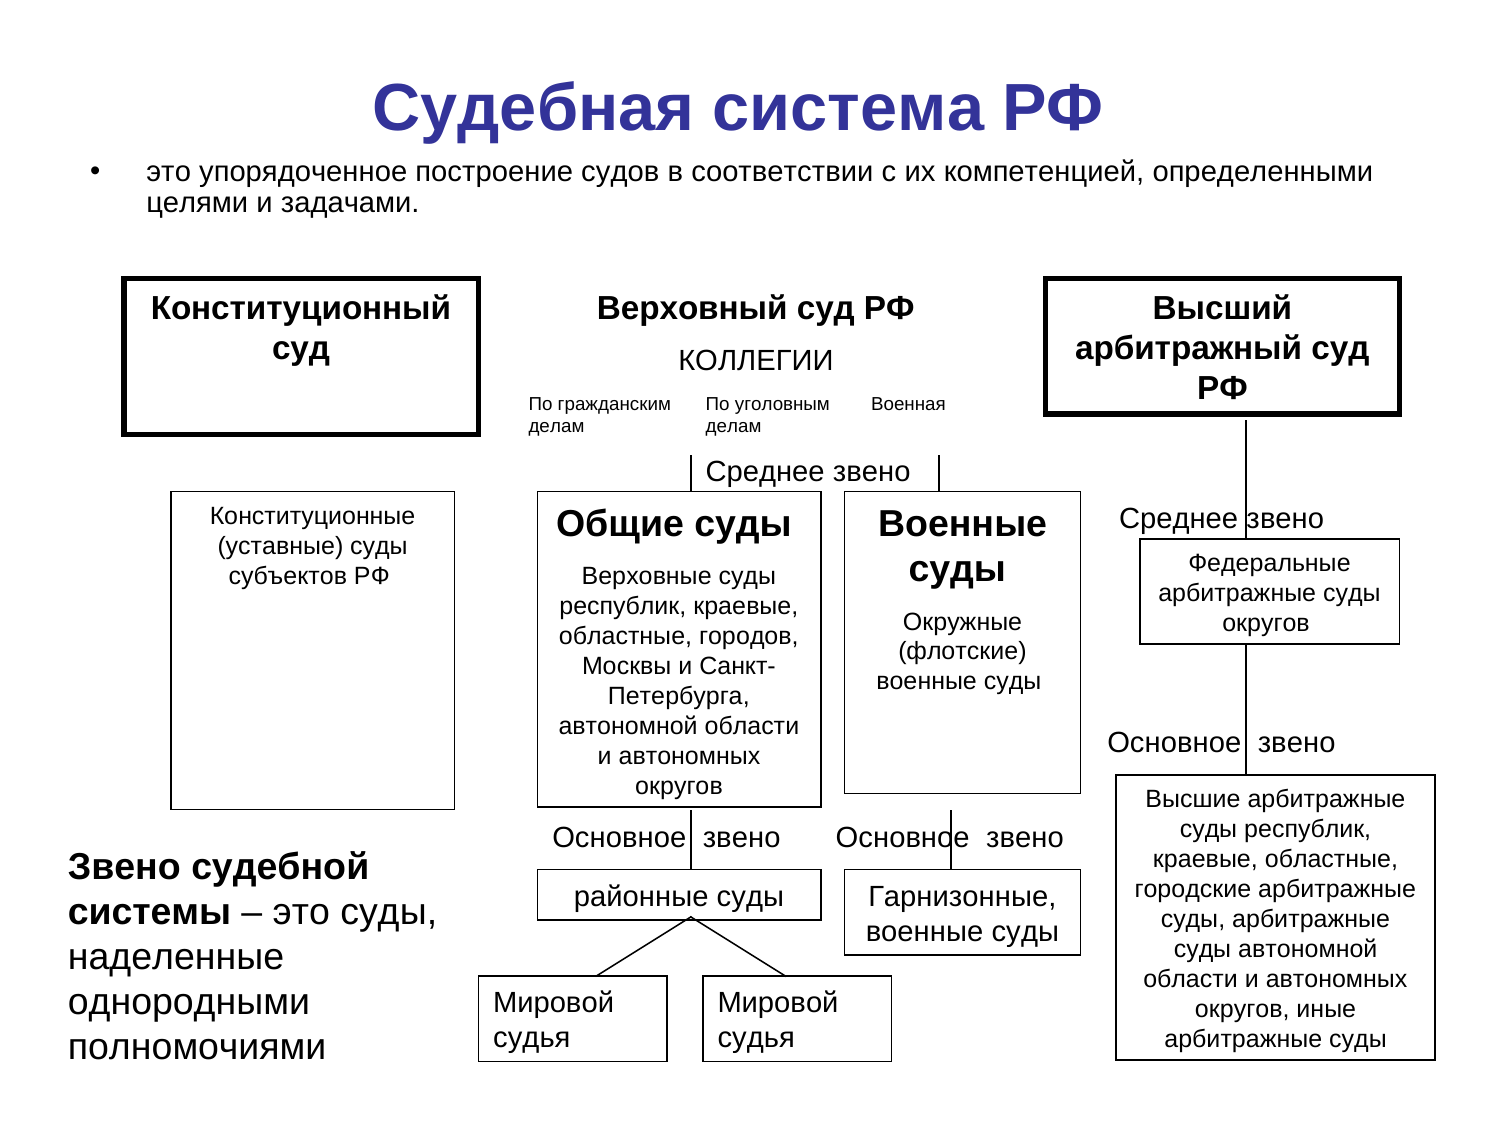

# Судебная система РФ
это упорядоченное построение судов в соответствии с их компетенцией, определенными целями и задачами.
Конституционный суд
| Верховный суд РФ | | |
| --- | --- | --- |
| КОЛЛЕГИИ | | |
| По гражданским делам | По уголовным делам | Военная |
Высший арбитражный суд РФ
Среднее звено
Конституционные (уставные) суды субъектов РФ
Общие суды
Верховные суды республик, краевые, областные, городов, Москвы и Санкт-Петербурга, автономной области и автономных округов
Военные суды
Окружные (флотские) военные суды
Среднее звено
Федеральные арбитражные суды округов
Основное звено
Высшие арбитражные суды республик, краевые, областные, городские арбитражные суды, арбитражные суды автономной области и автономных округов, иные арбитражные суды
Основное звено
Основное звено
Звено судебной системы – это суды, наделенные однородными полномочиями
районные суды
Гарнизонные, военные суды
Мировой судья
Мировой судья